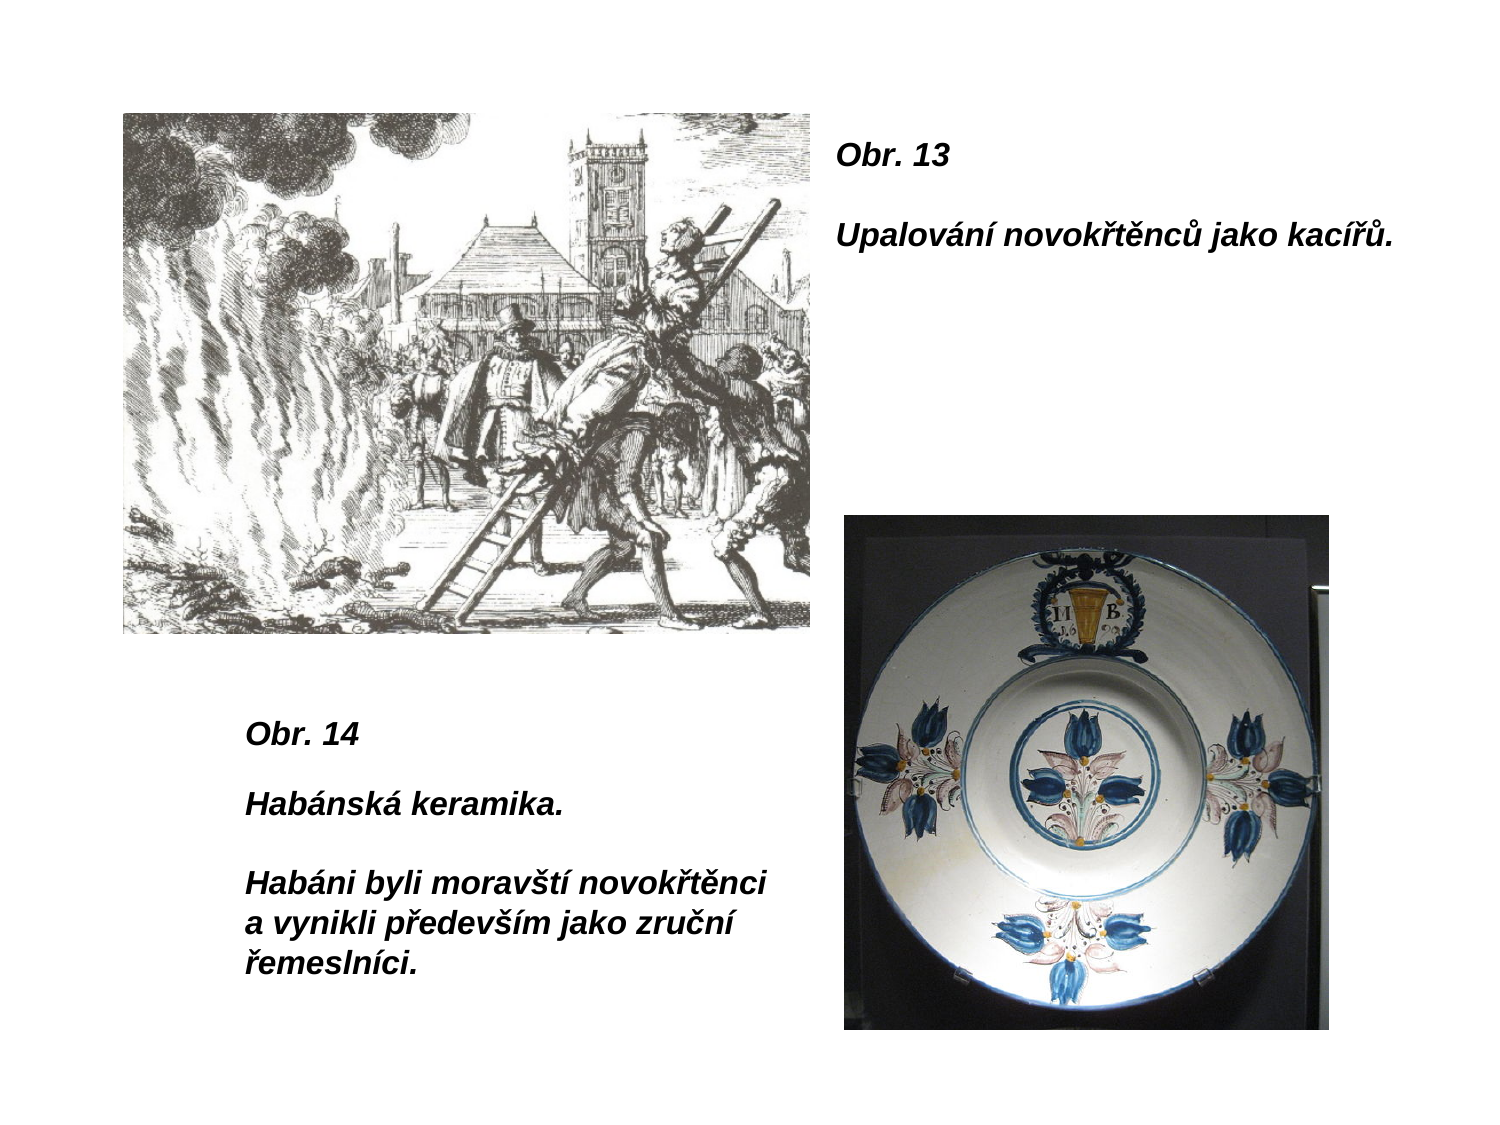

Obr. 13
Upalování novokřtěnců jako kacířů.
Obr. 14
Habánská keramika.
Habáni byli moravští novokřtěnci
a vynikli především jako zruční řemeslníci.